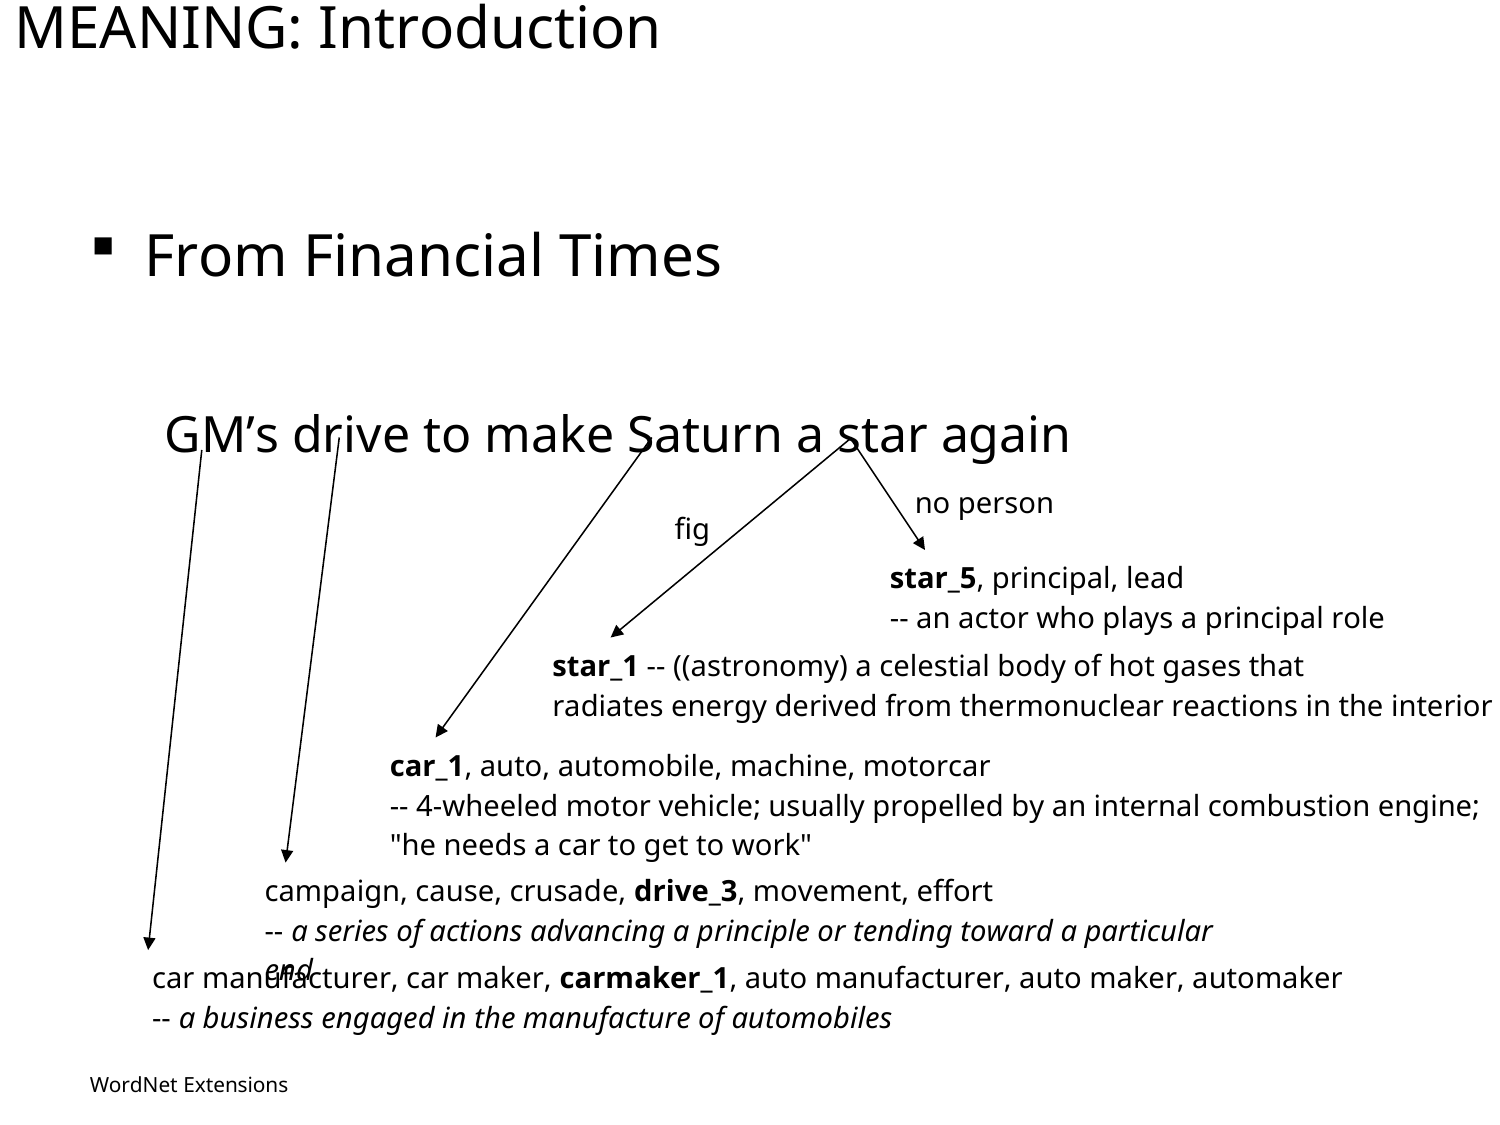

# MEANING: Introduction
From Financial Times
GM’s drive to make Saturn a star again
no person
fig
star_5, principal, lead
-- an actor who plays a principal role
star_1 -- ((astronomy) a celestial body of hot gases that
radiates energy derived from thermonuclear reactions in the interior
car_1, auto, automobile, machine, motorcar
-- 4-wheeled motor vehicle; usually propelled by an internal combustion engine;
"he needs a car to get to work"
campaign, cause, crusade, drive_3, movement, effort
-- a series of actions advancing a principle or tending toward a particular end
car manufacturer, car maker, carmaker_1, auto manufacturer, auto maker, automaker
-- a business engaged in the manufacture of automobiles